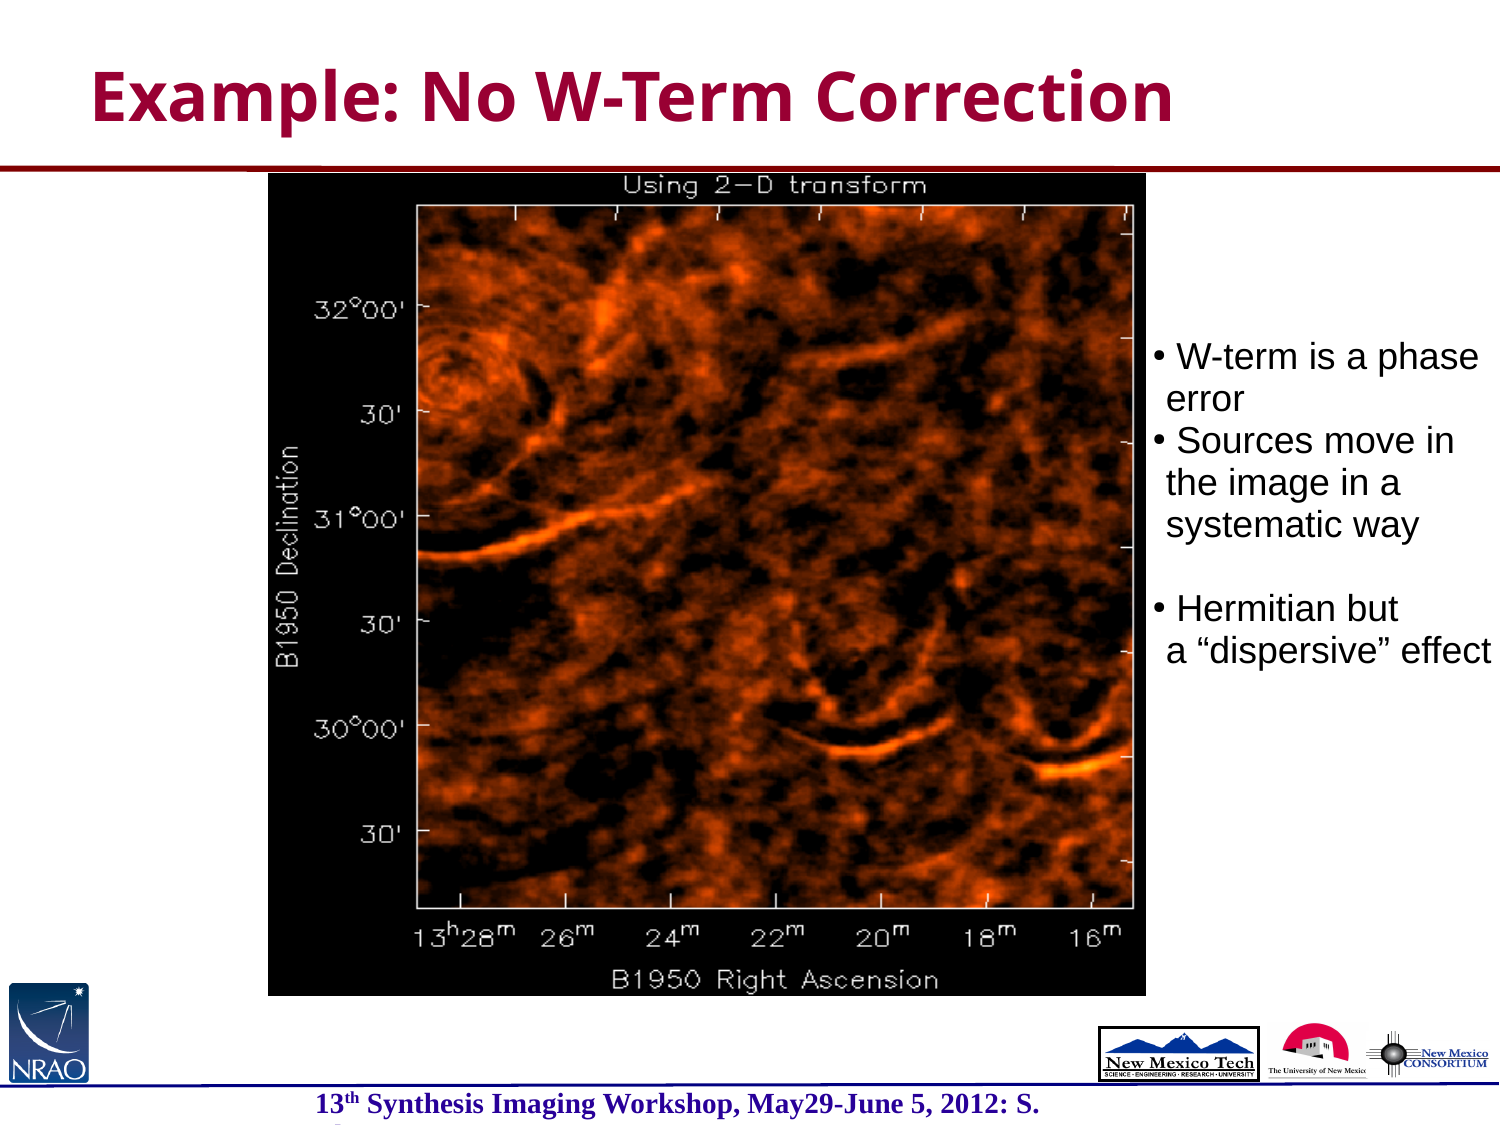

Example: No W-Term Correction
#
 W-term is a phase
error
 Sources move in
the image in a
systematic way
 Hermitian but
a “dispersive” effect